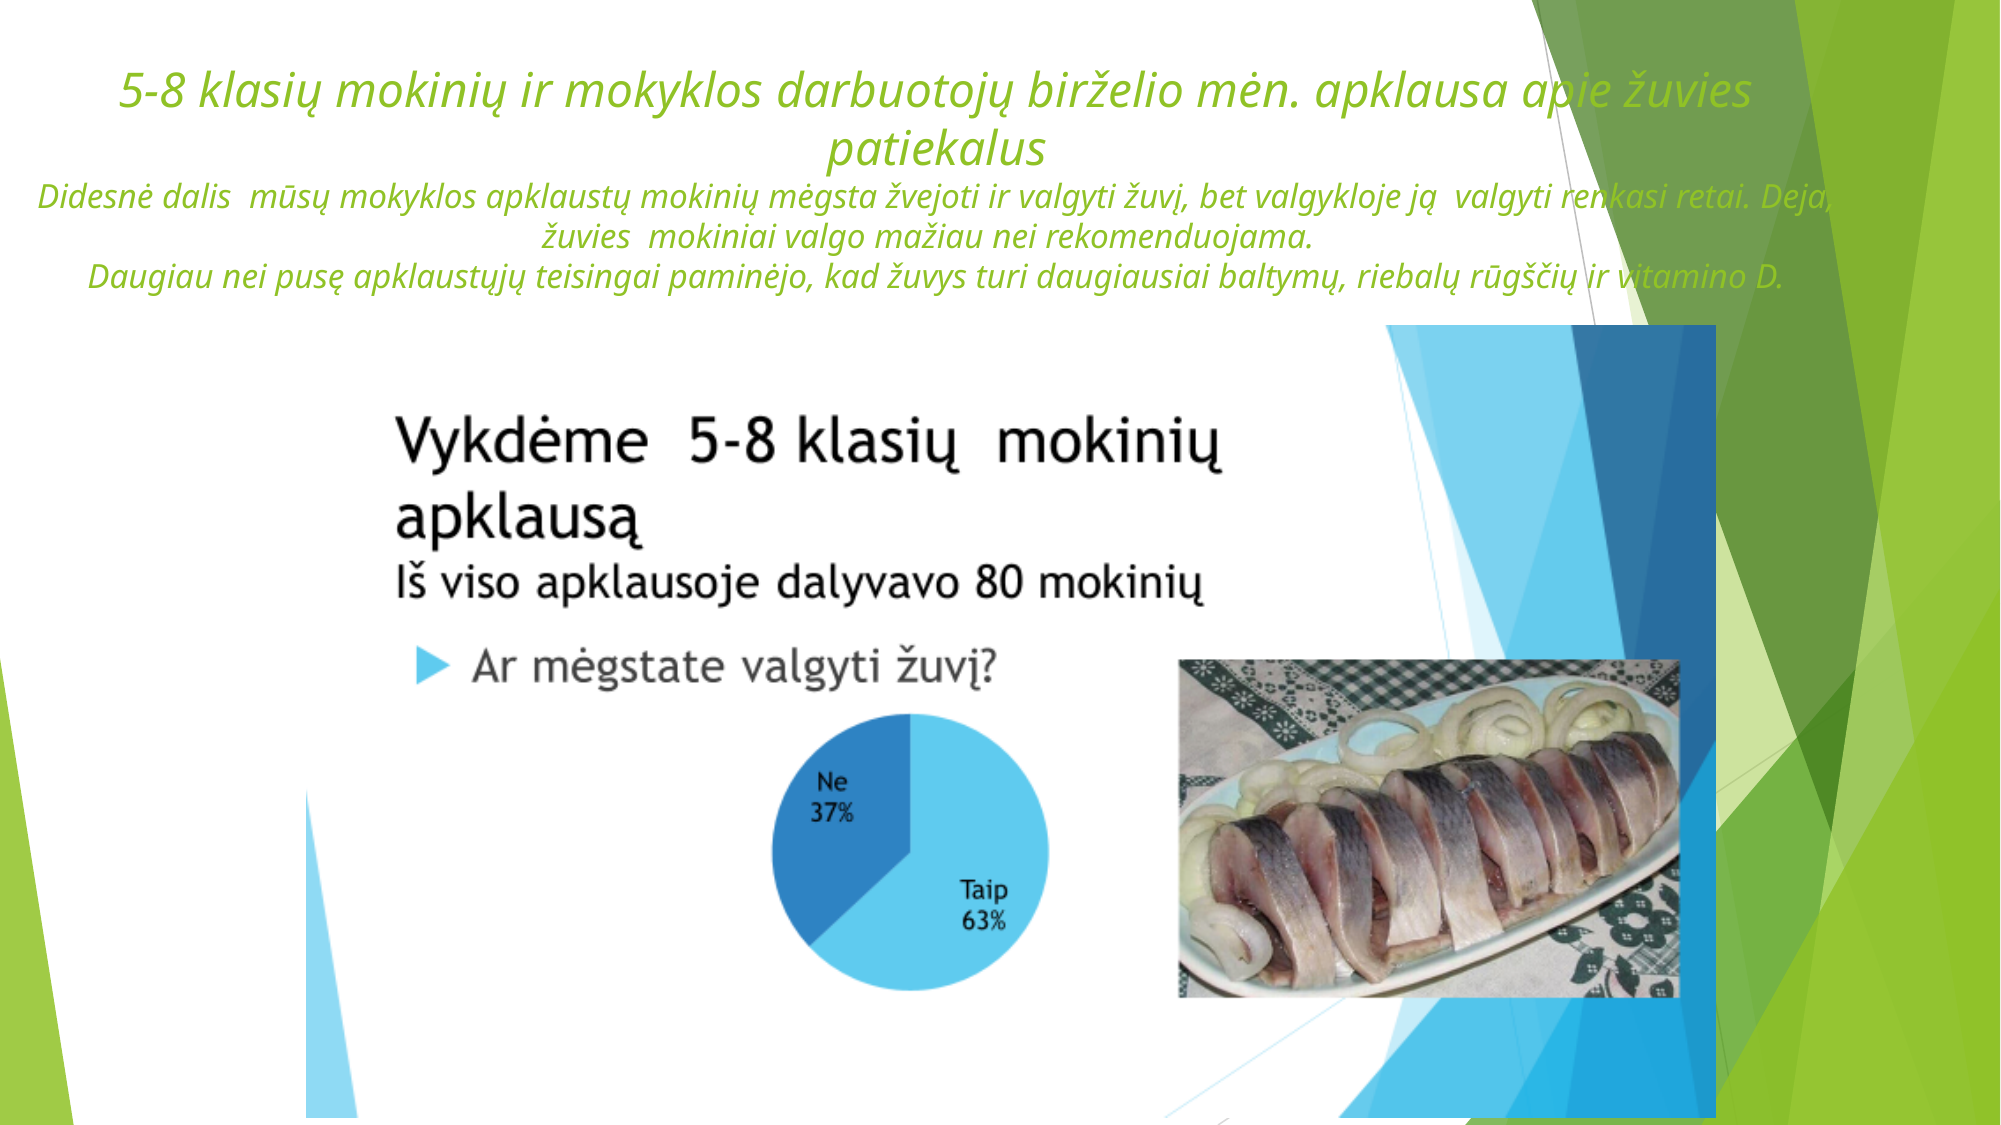

# 5-8 klasių mokinių ir mokyklos darbuotojų birželio mėn. apklausa apie žuvies patiekalus Didesnė dalis mūsų mokyklos apklaustų mokinių mėgsta žvejoti ir valgyti žuvį, bet valgykloje ją valgyti renkasi retai. Deja, žuvies mokiniai valgo mažiau nei rekomenduojama. Daugiau nei pusę apklaustųjų teisingai paminėjo, kad žuvys turi daugiausiai baltymų, riebalų rūgščių ir vitamino D.